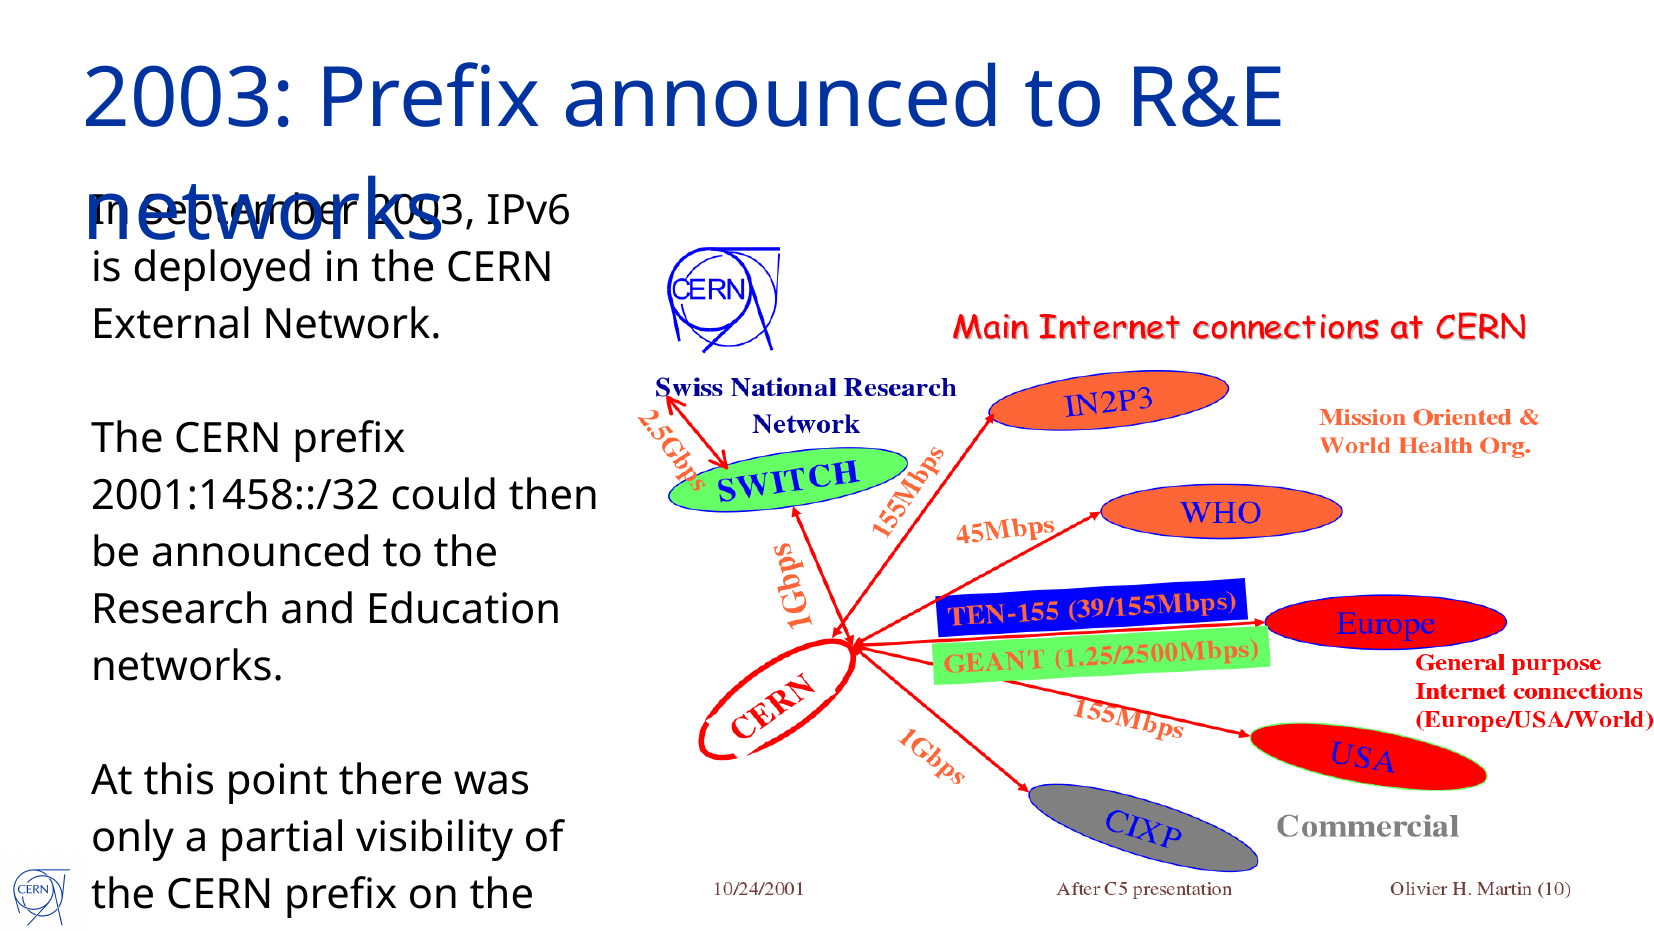

# 2003: Prefix announced to R&E networks
In September 2003, IPv6 is deployed in the CERN External Network.
The CERN prefix 2001:1458::/32 could then be announced to the Research and Education networks.
At this point there was only a partial visibility of the CERN prefix on the global IPv6 Internet